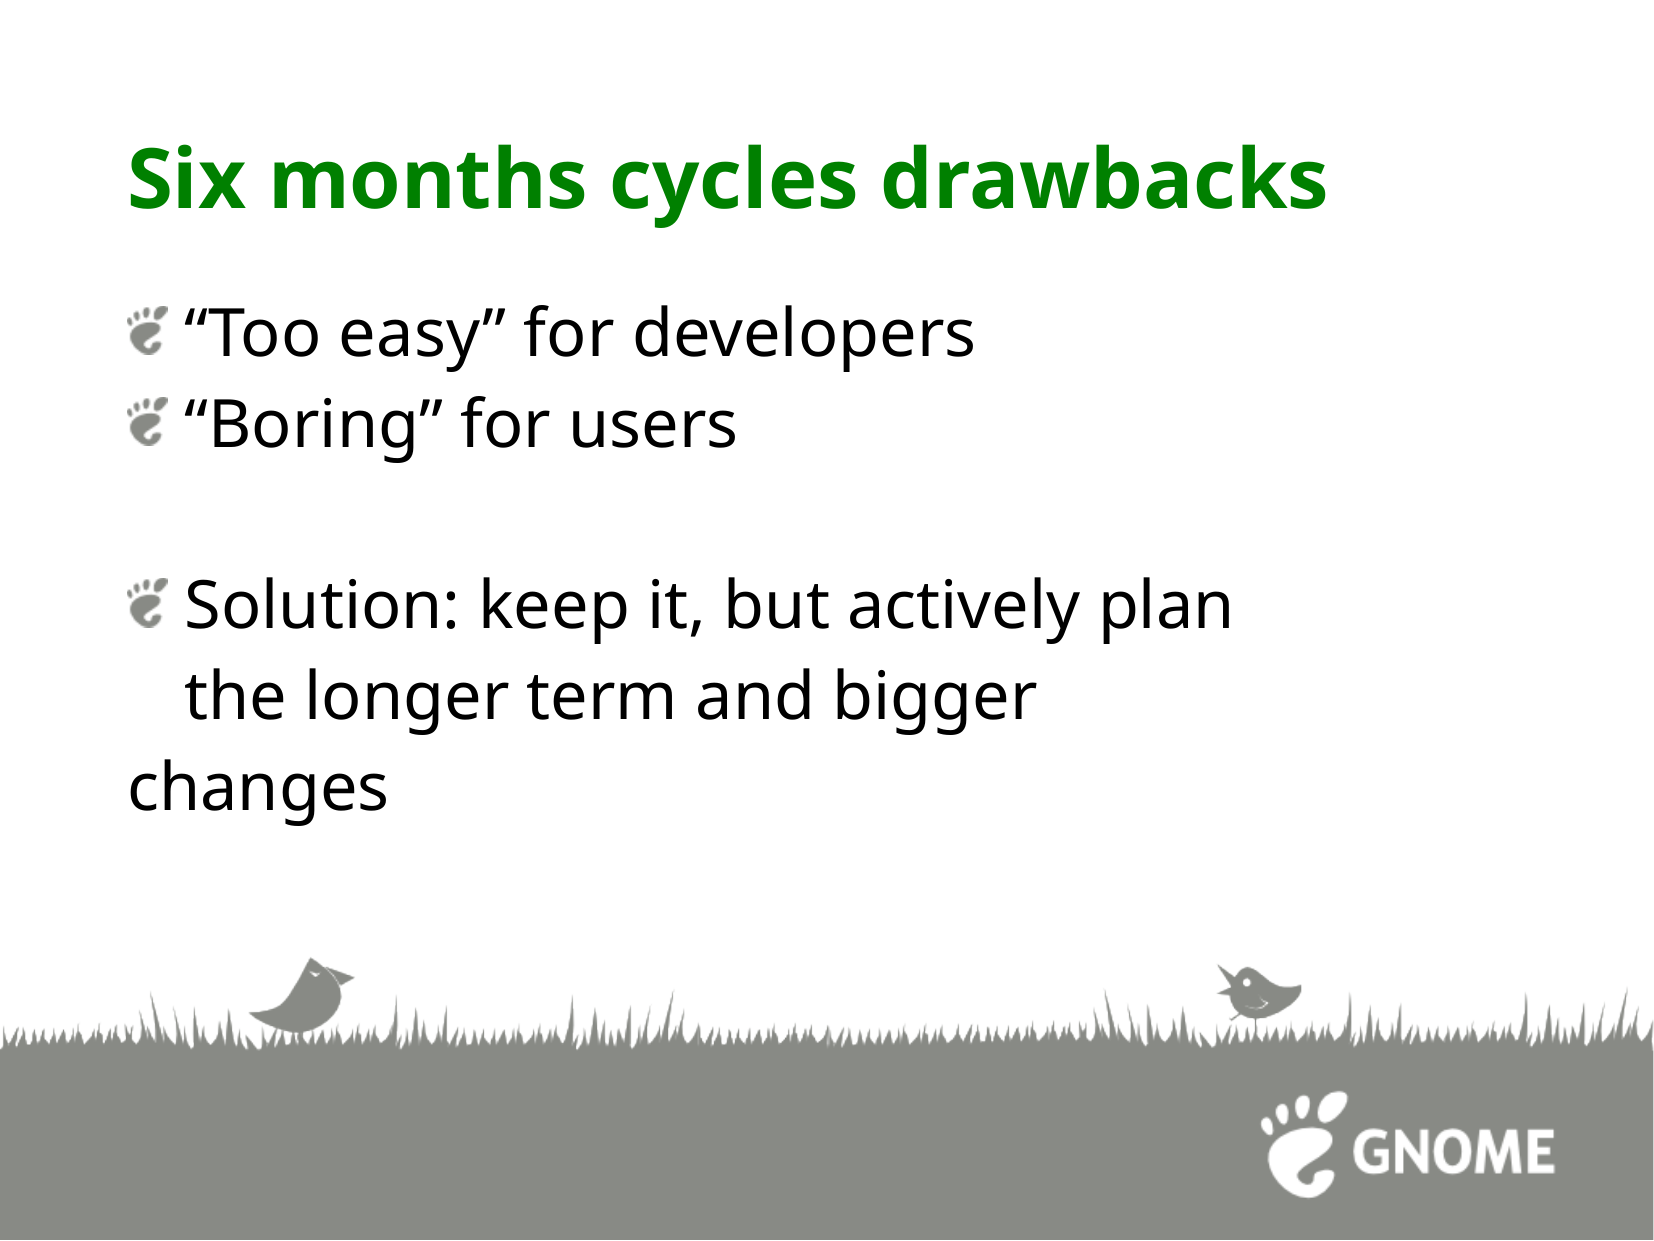

Six months cycles drawbacks
 “Too easy” for developers
 “Boring” for users
 Solution: keep it, but actively plan
 the longer term and bigger changes